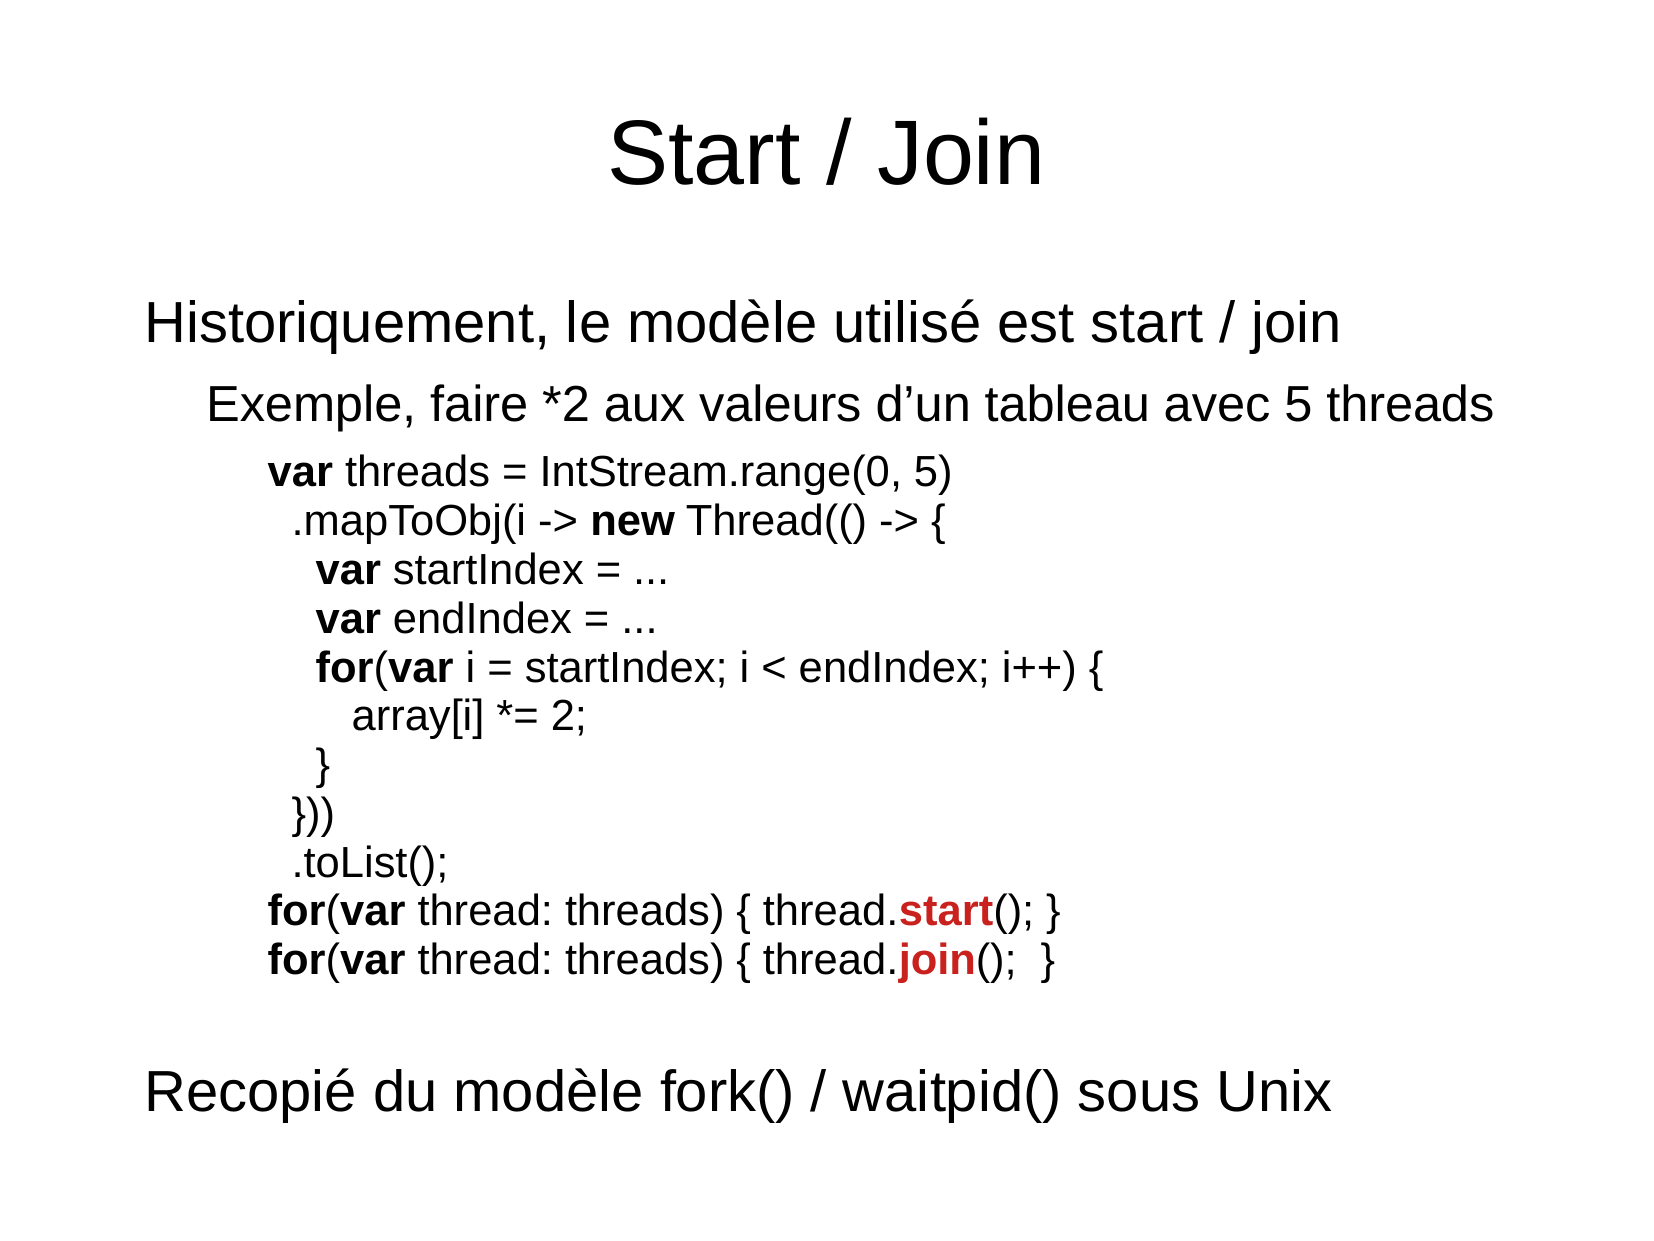

# Start / Join
Historiquement, le modèle utilisé est start / join
Exemple, faire *2 aux valeurs d’un tableau avec 5 threads
var threads = IntStream.range(0, 5)
 .mapToObj(i -> new Thread(() -> {
 var startIndex = ...
 var endIndex = ...
 for(var i = startIndex; i < endIndex; i++) {
 array[i] *= 2;
 }
 }))
 .toList();
for(var thread: threads) { thread.start(); }
for(var thread: threads) { thread.join(); }
Recopié du modèle fork() / waitpid() sous Unix